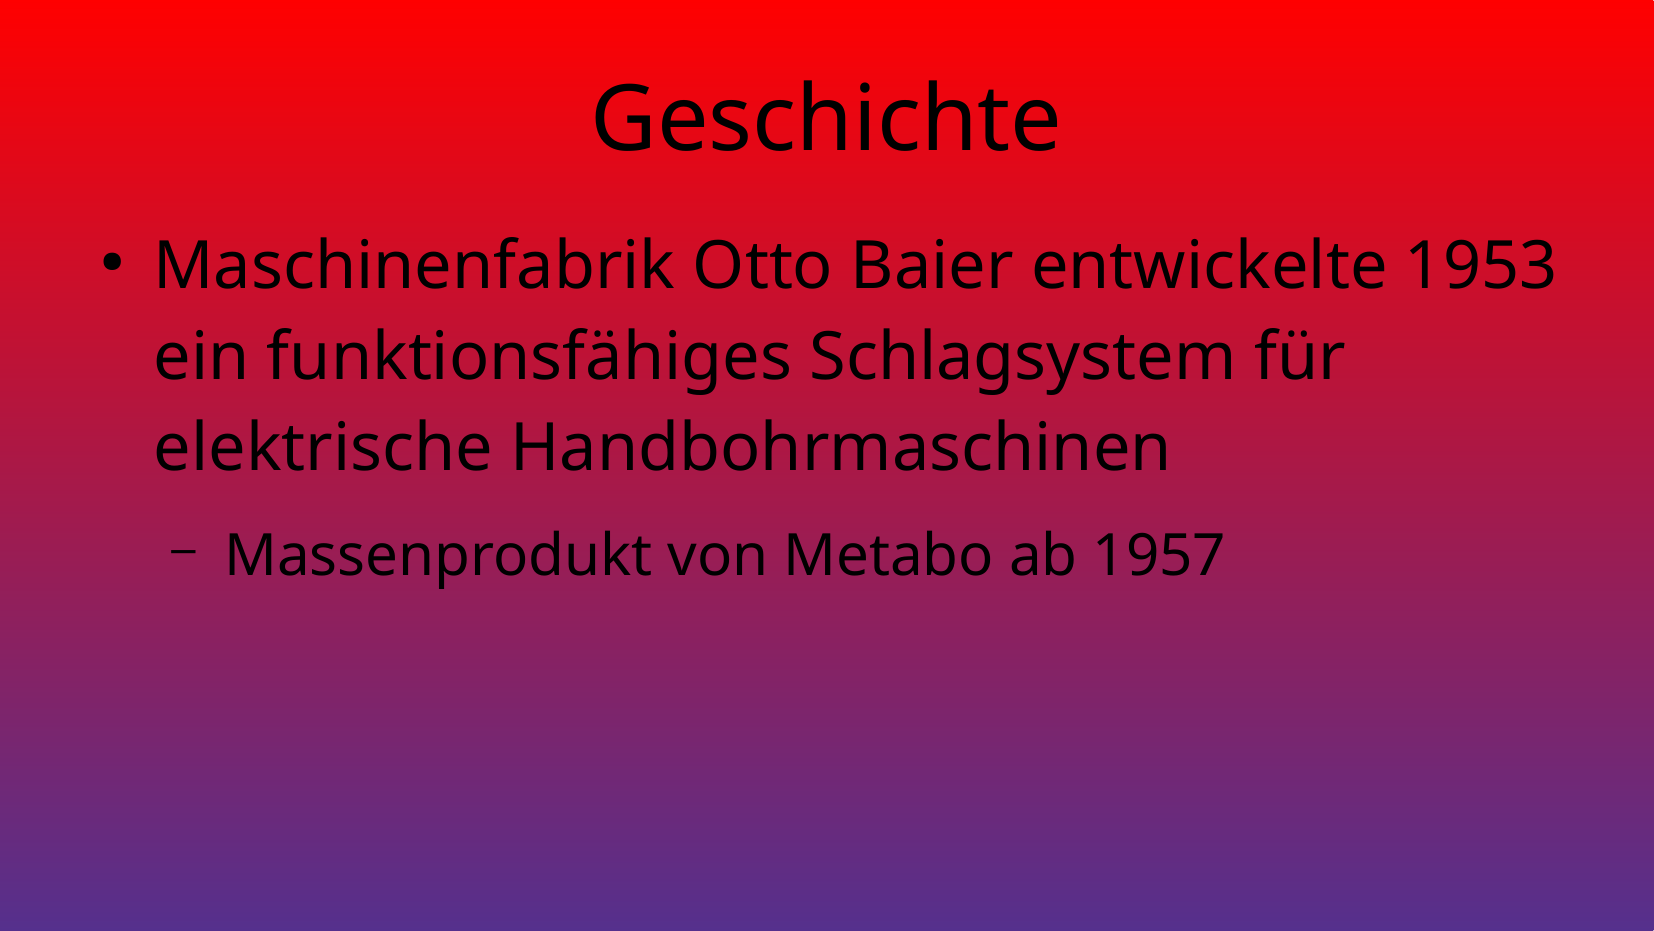

# Geschichte
Maschinenfabrik Otto Baier entwickelte 1953 ein funktionsfähiges Schlagsystem für elektrische Handbohrmaschinen
Massenprodukt von Metabo ab 1957